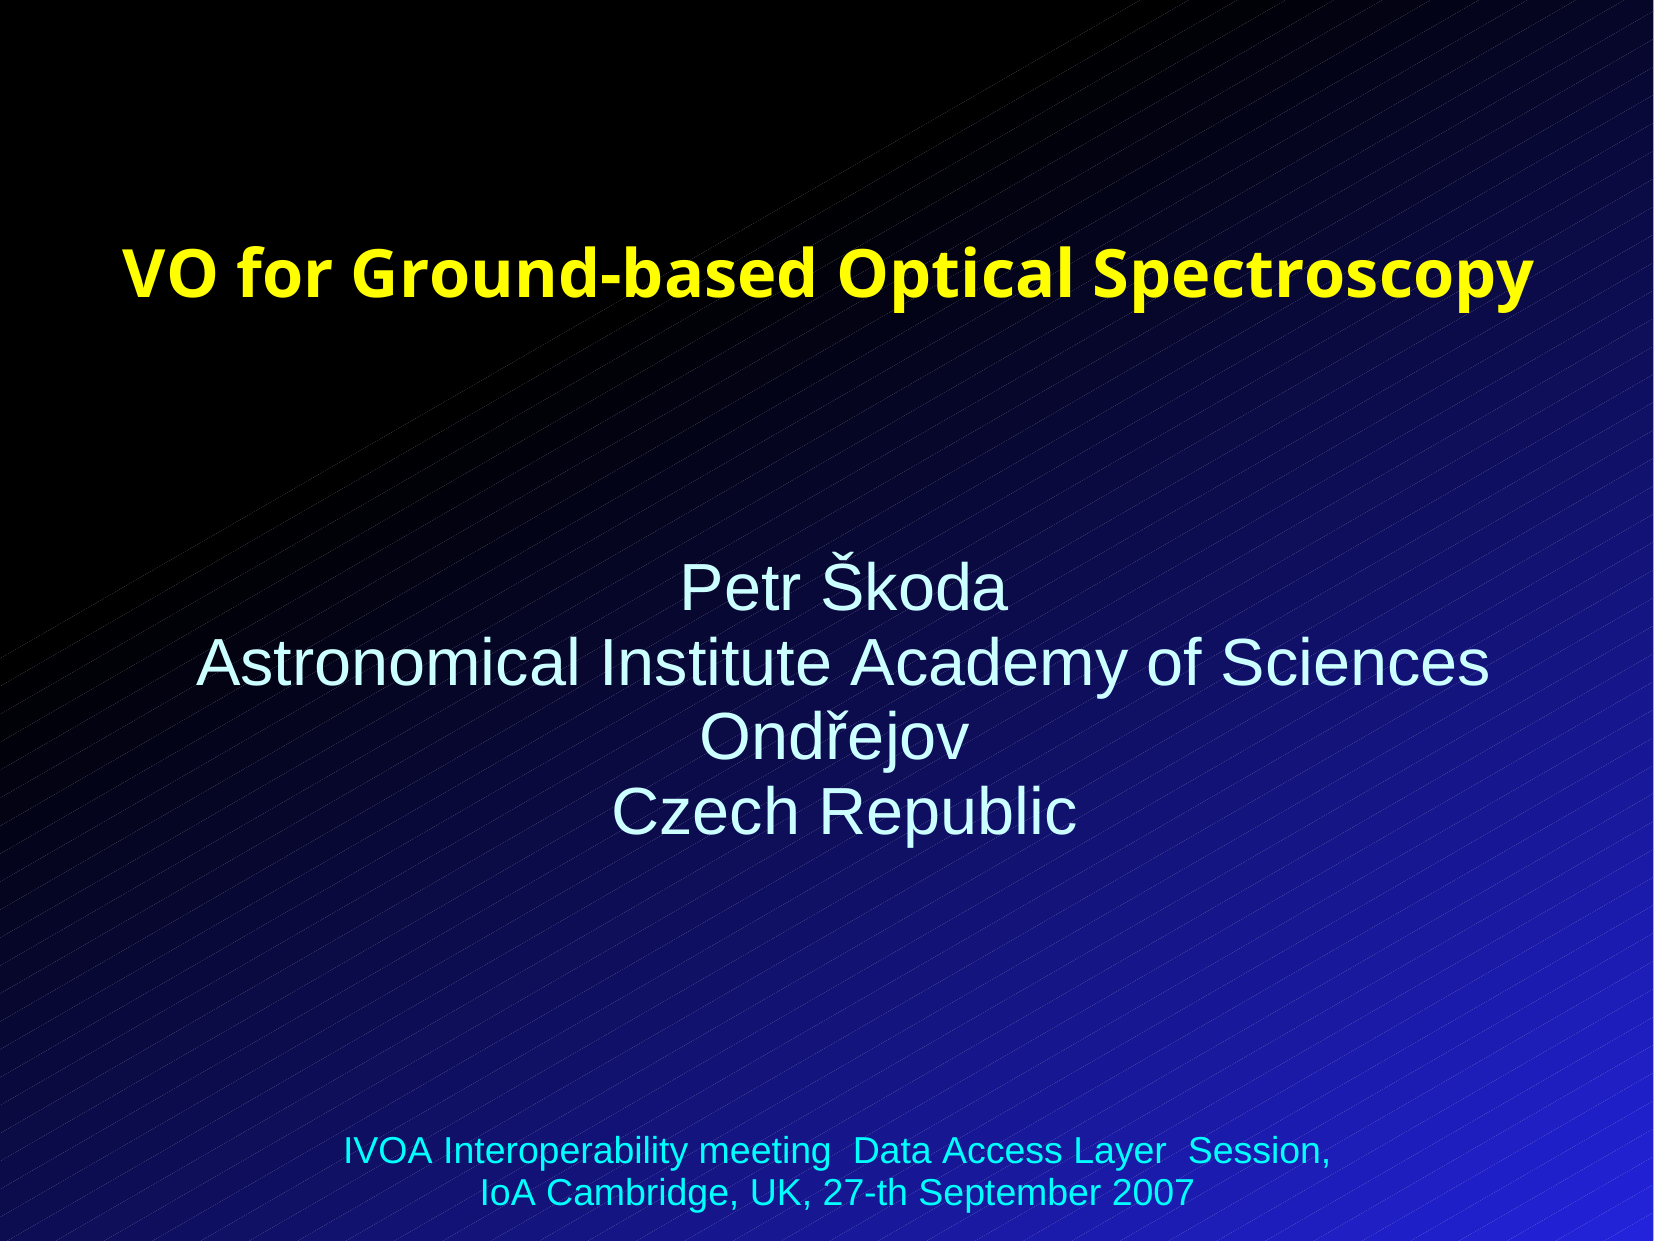

# VO for Ground-based Optical Spectroscopy
Petr Škoda
Astronomical Institute Academy of Sciences
Ondřejov
Czech Republic
IVOA Interoperability meeting Data Access Layer Session,
IoA Cambridge, UK, 27-th September 2007